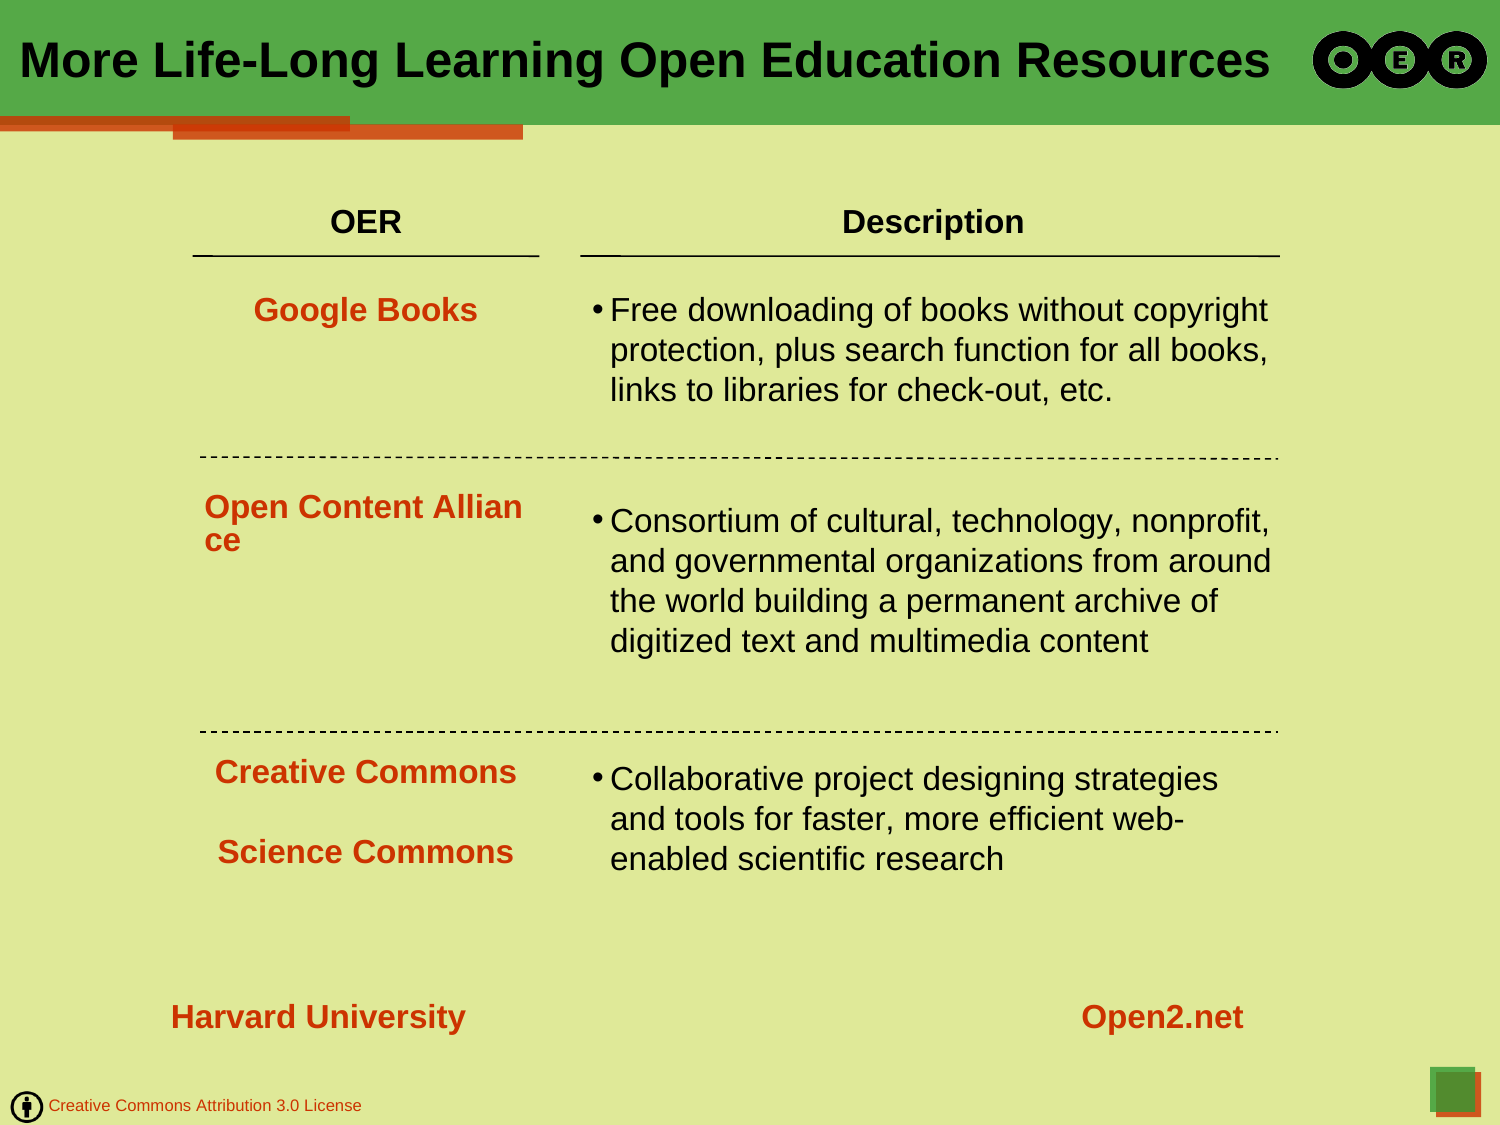

More Life-Long Learning Open Education Resources
OER
Description
Google Books
Free downloading of books without copyright protection, plus search function for all books, links to libraries for check-out, etc.
Open Content Alliance
Consortium of cultural, technology, nonprofit, and governmental organizations from around the world building a permanent archive of digitized text and multimedia content
Creative Commons
Science Commons
Collaborative project designing strategies and tools for faster, more efficient web-enabled scientific research
Harvard University
Open2.net